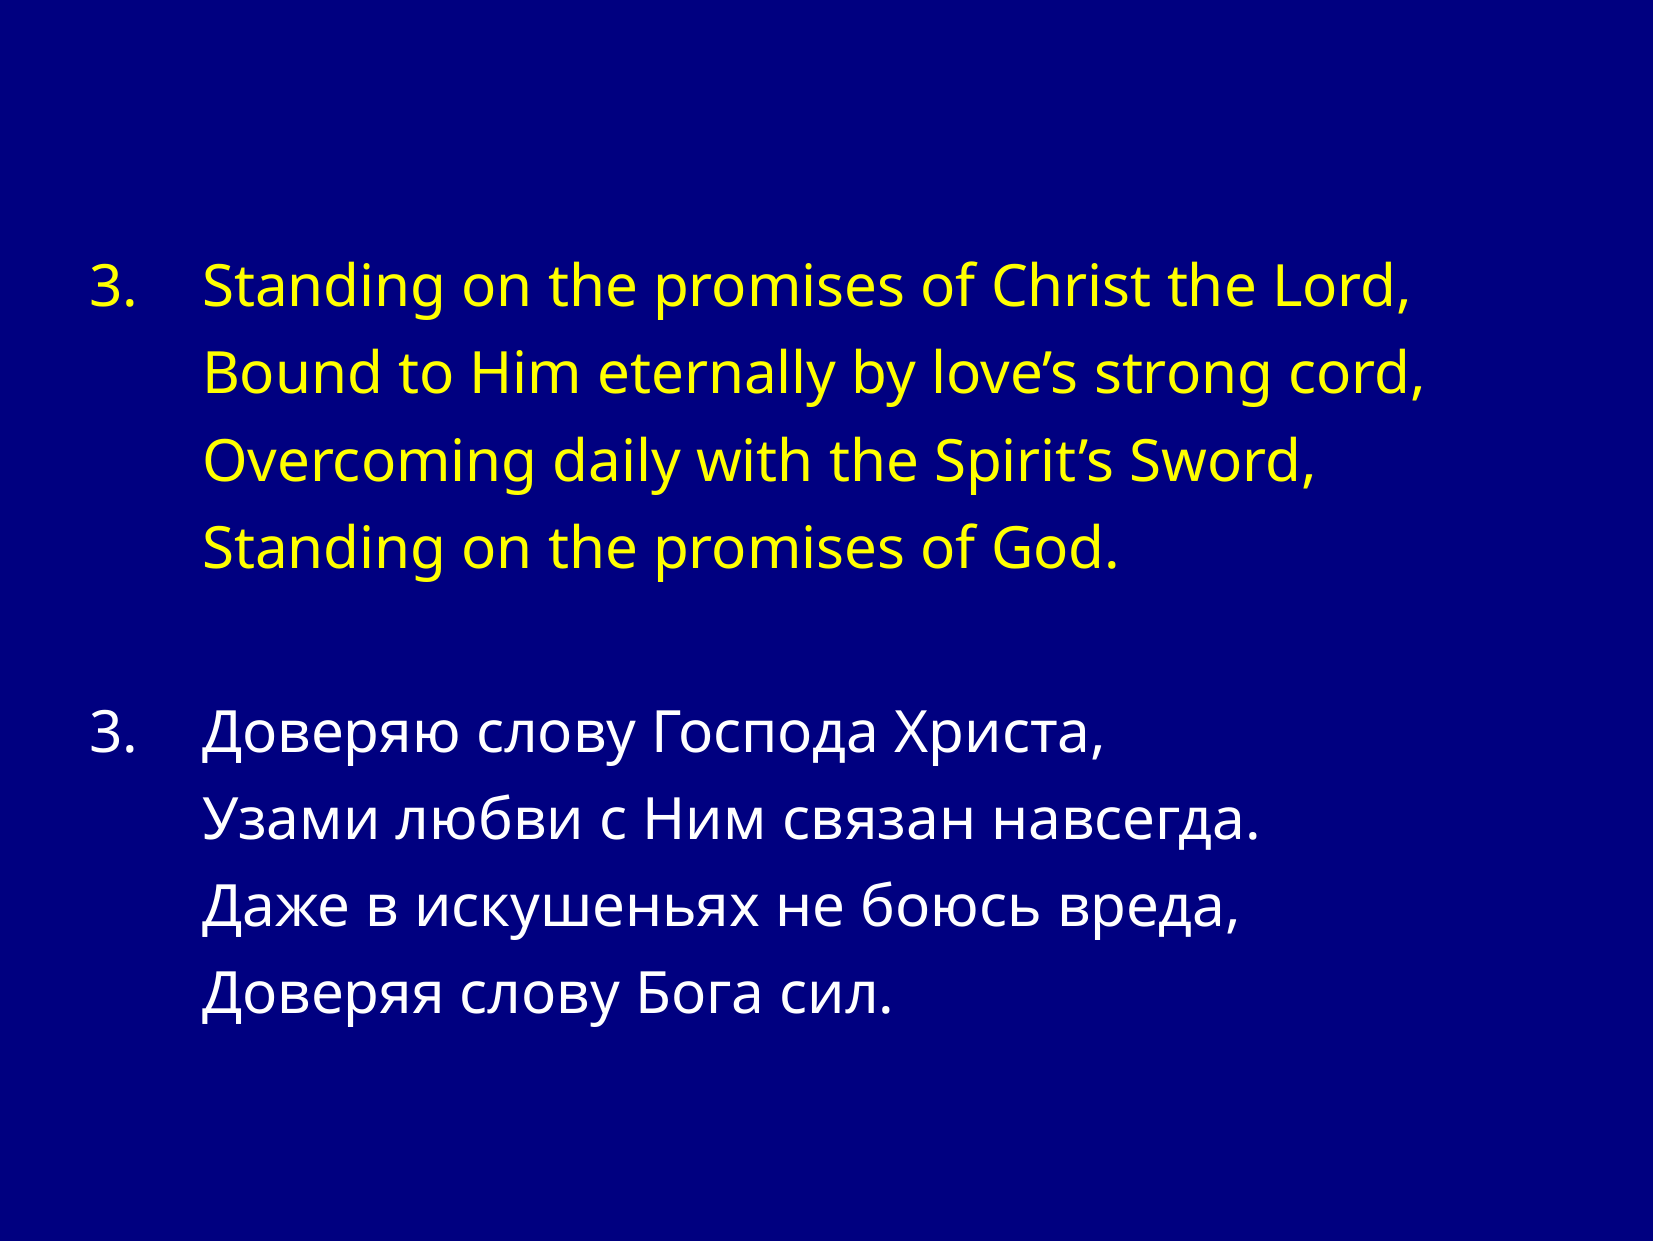

3.	Standing on the promises of Christ the Lord,
	Bound to Him eternally by love’s strong cord,
	Overcoming daily with the Spirit’s Sword,
	Standing on the promises of God.
3.	Доверяю слову Господа Христа,
	Узами любви с Ним связан навсегда.
	Даже в искушеньях не боюсь вреда,
	Доверяя слову Бога сил.